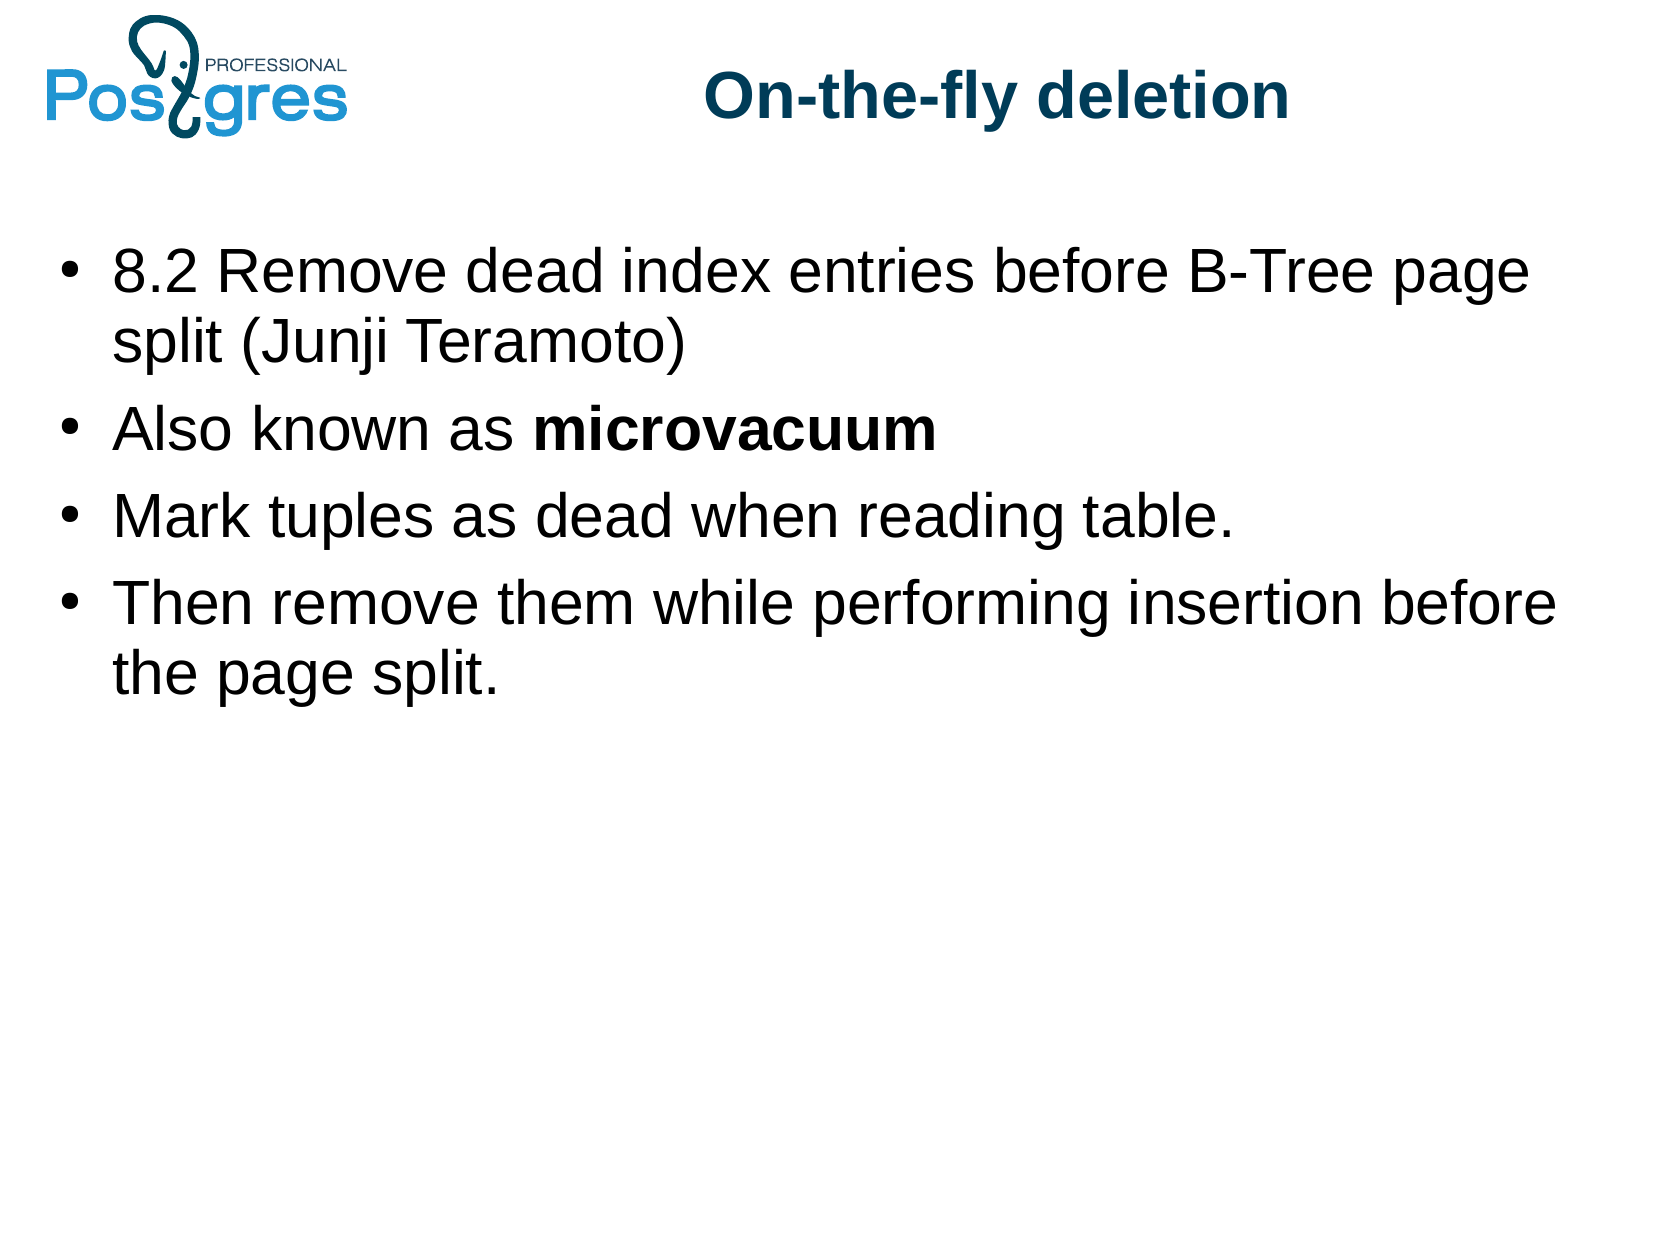

# On-the-fly deletion
8.2 Remove dead index entries before B-Tree page split (Junji Teramoto)
Also known as microvacuum
Mark tuples as dead when reading table.
Then remove them while performing insertion before the page split.